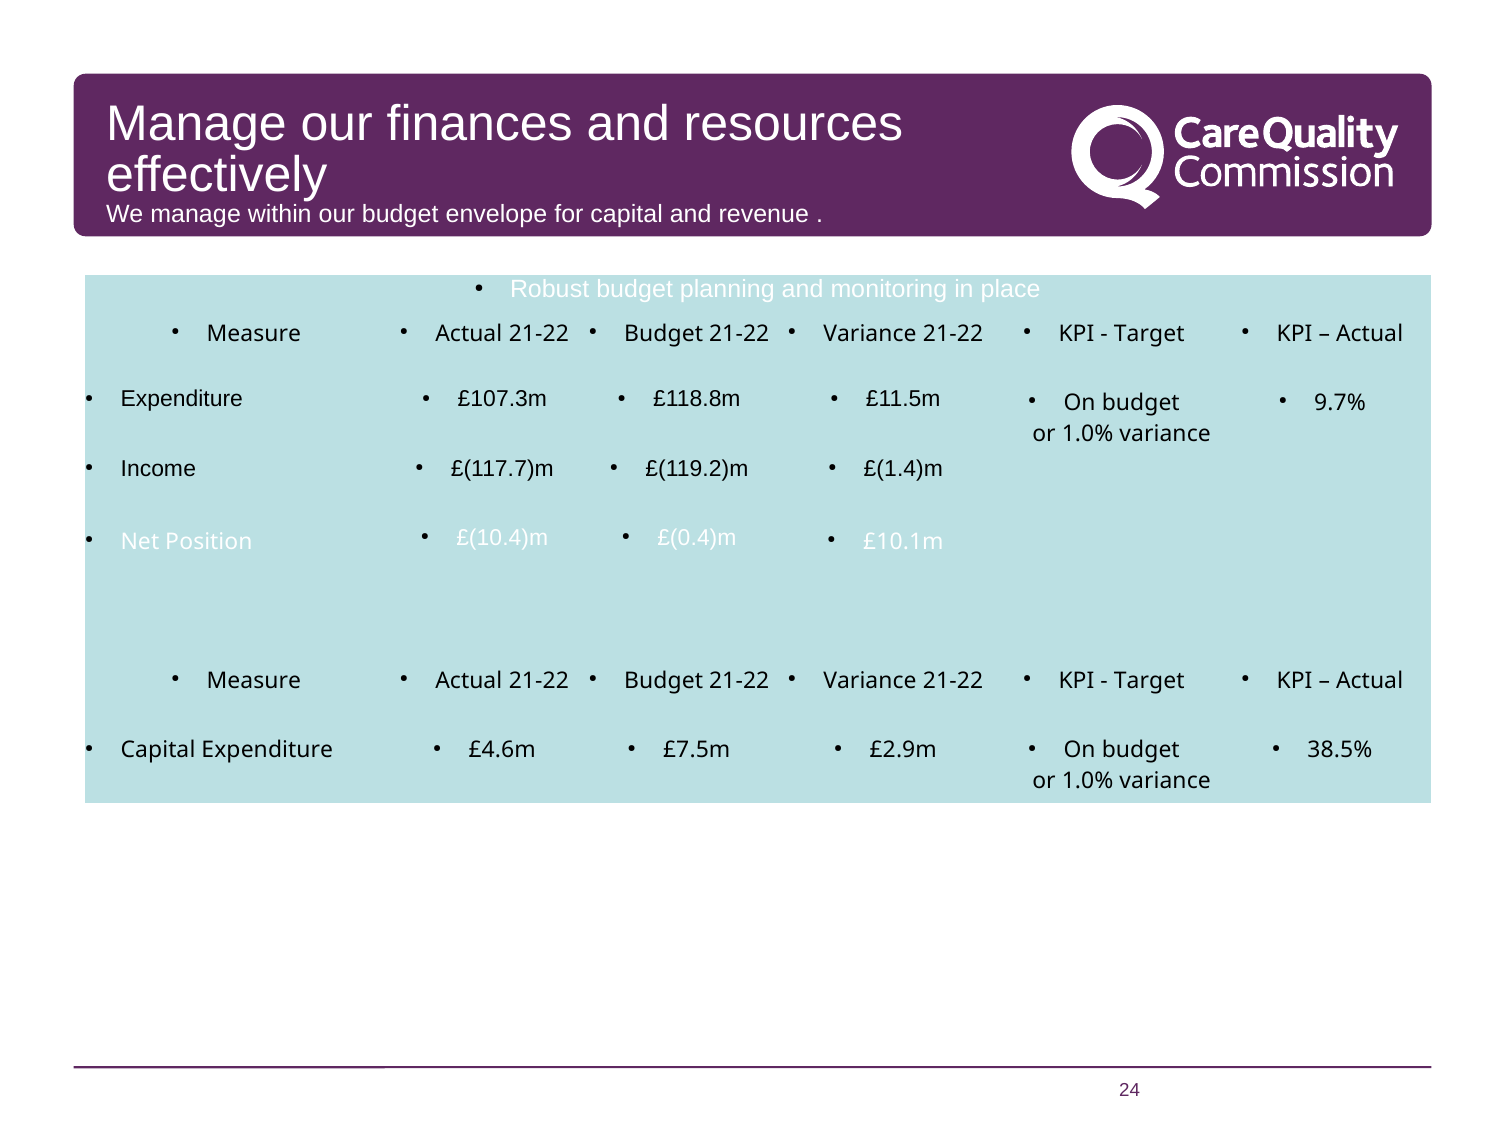

# Manage our finances and resources effectively  We manage within our budget envelope for capital and revenue .
| Robust budget planning and monitoring in place​​​ | | | | | |
| --- | --- | --- | --- | --- | --- |
| Measure​​​ | Actual​ 21-22​ | Budget​ 21-22​ | Variance​ 21-22​ | KPI - Target​​​ | KPI – Actual​​ |
| Expenditure | £107.3m | £118.8m | £11.5m | On budget or 1.0% variance​​​ | 9.7%​​​ |
| Income | £(117.7)m | £(119.2)m | £(1.4)m | | |
| Net Position | £(10.4)m | £(0.4)m | £10.1m​​​ | | |
| | | | | | |
| Measure​​​ | Actual​ 21-22​ | Budget​ 21-22​ | Variance​ 21-22​ | KPI - Target​​​ | KPI – Actual​​ |
| Capital​ Expenditure​​ | £4.6m​​​ | £7.5m​​​ | £2.9m​​​ | On budget or 1.0% variance​​​ | 38.5%​​ |